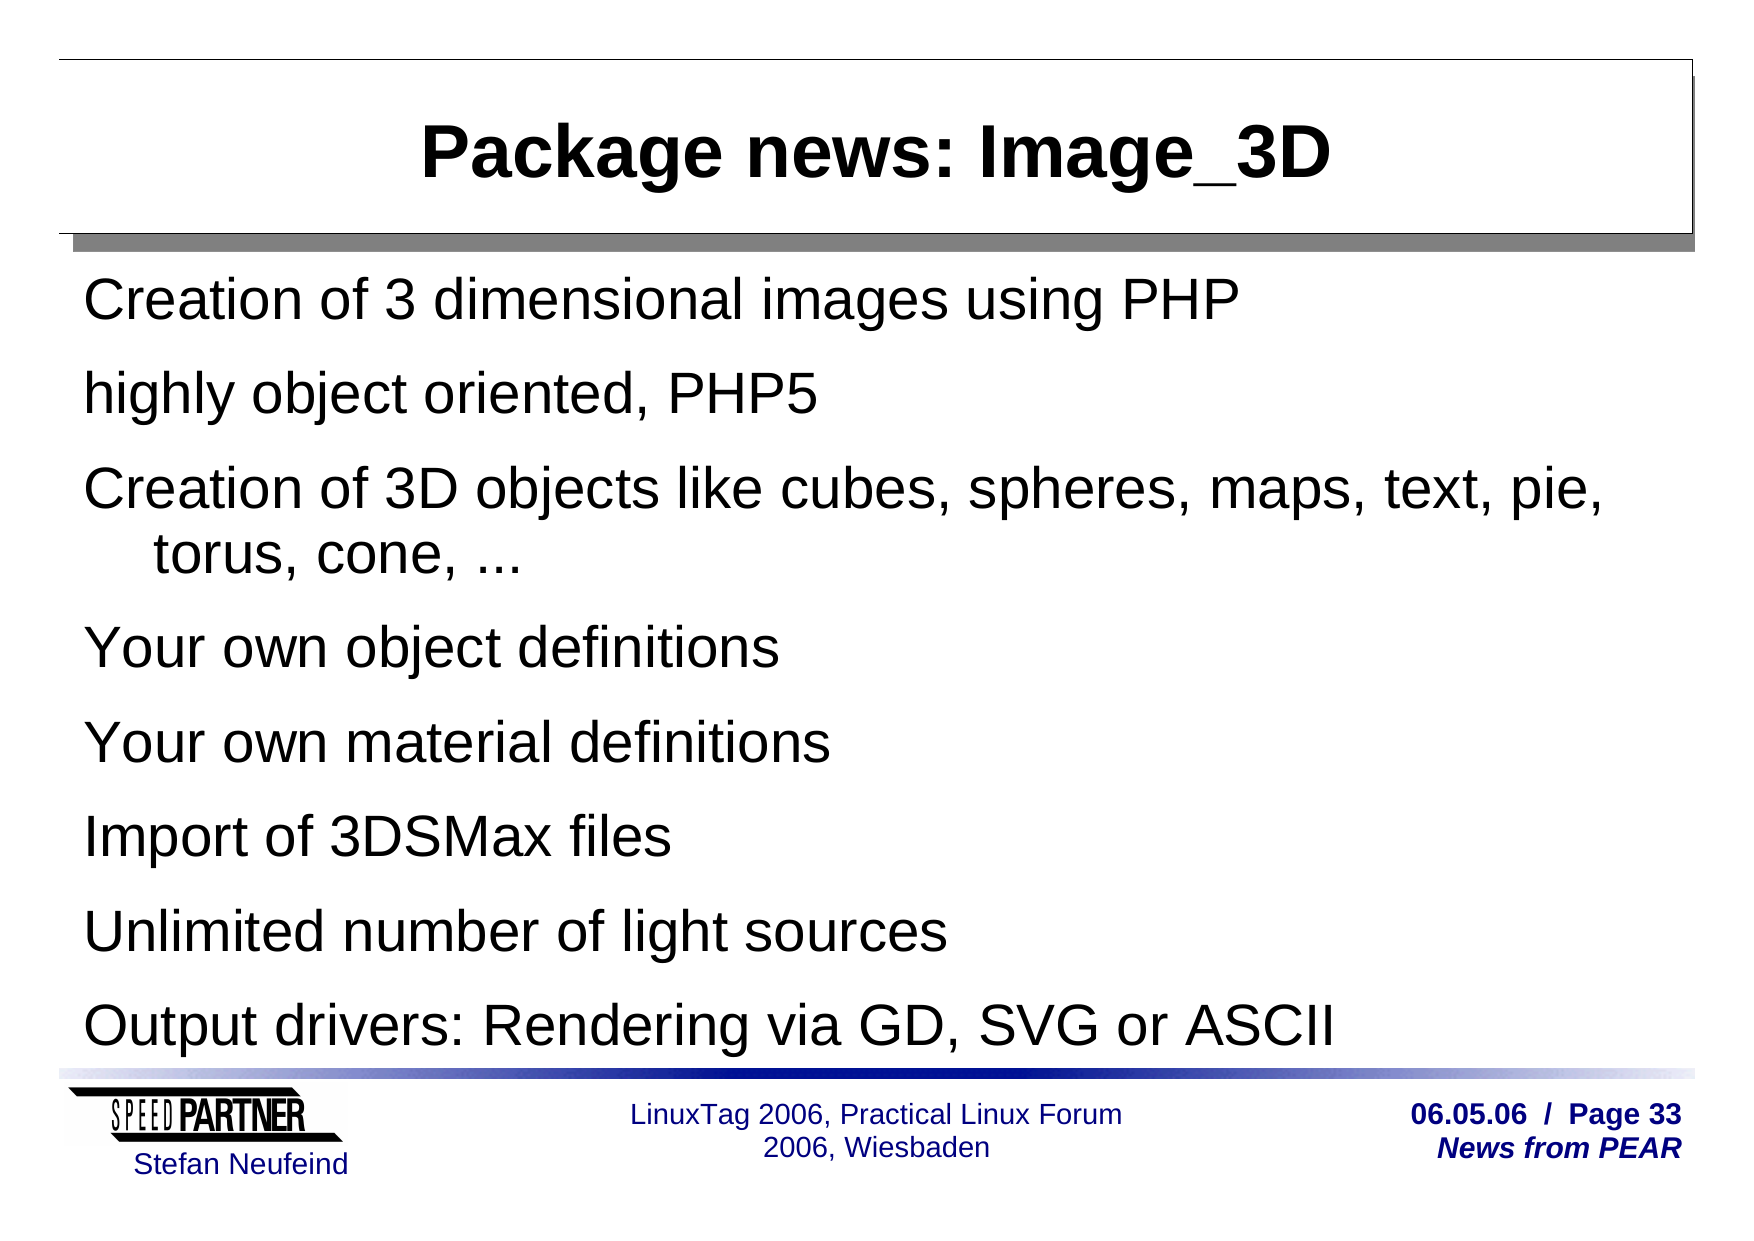

# Package news: Image_3D
Creation of 3 dimensional images using PHP
highly object oriented, PHP5
Creation of 3D objects like cubes, spheres, maps, text, pie, torus, cone, ...
Your own object definitions
Your own material definitions
Import of 3DSMax files
Unlimited number of light sources
Output drivers: Rendering via GD, SVG or ASCII